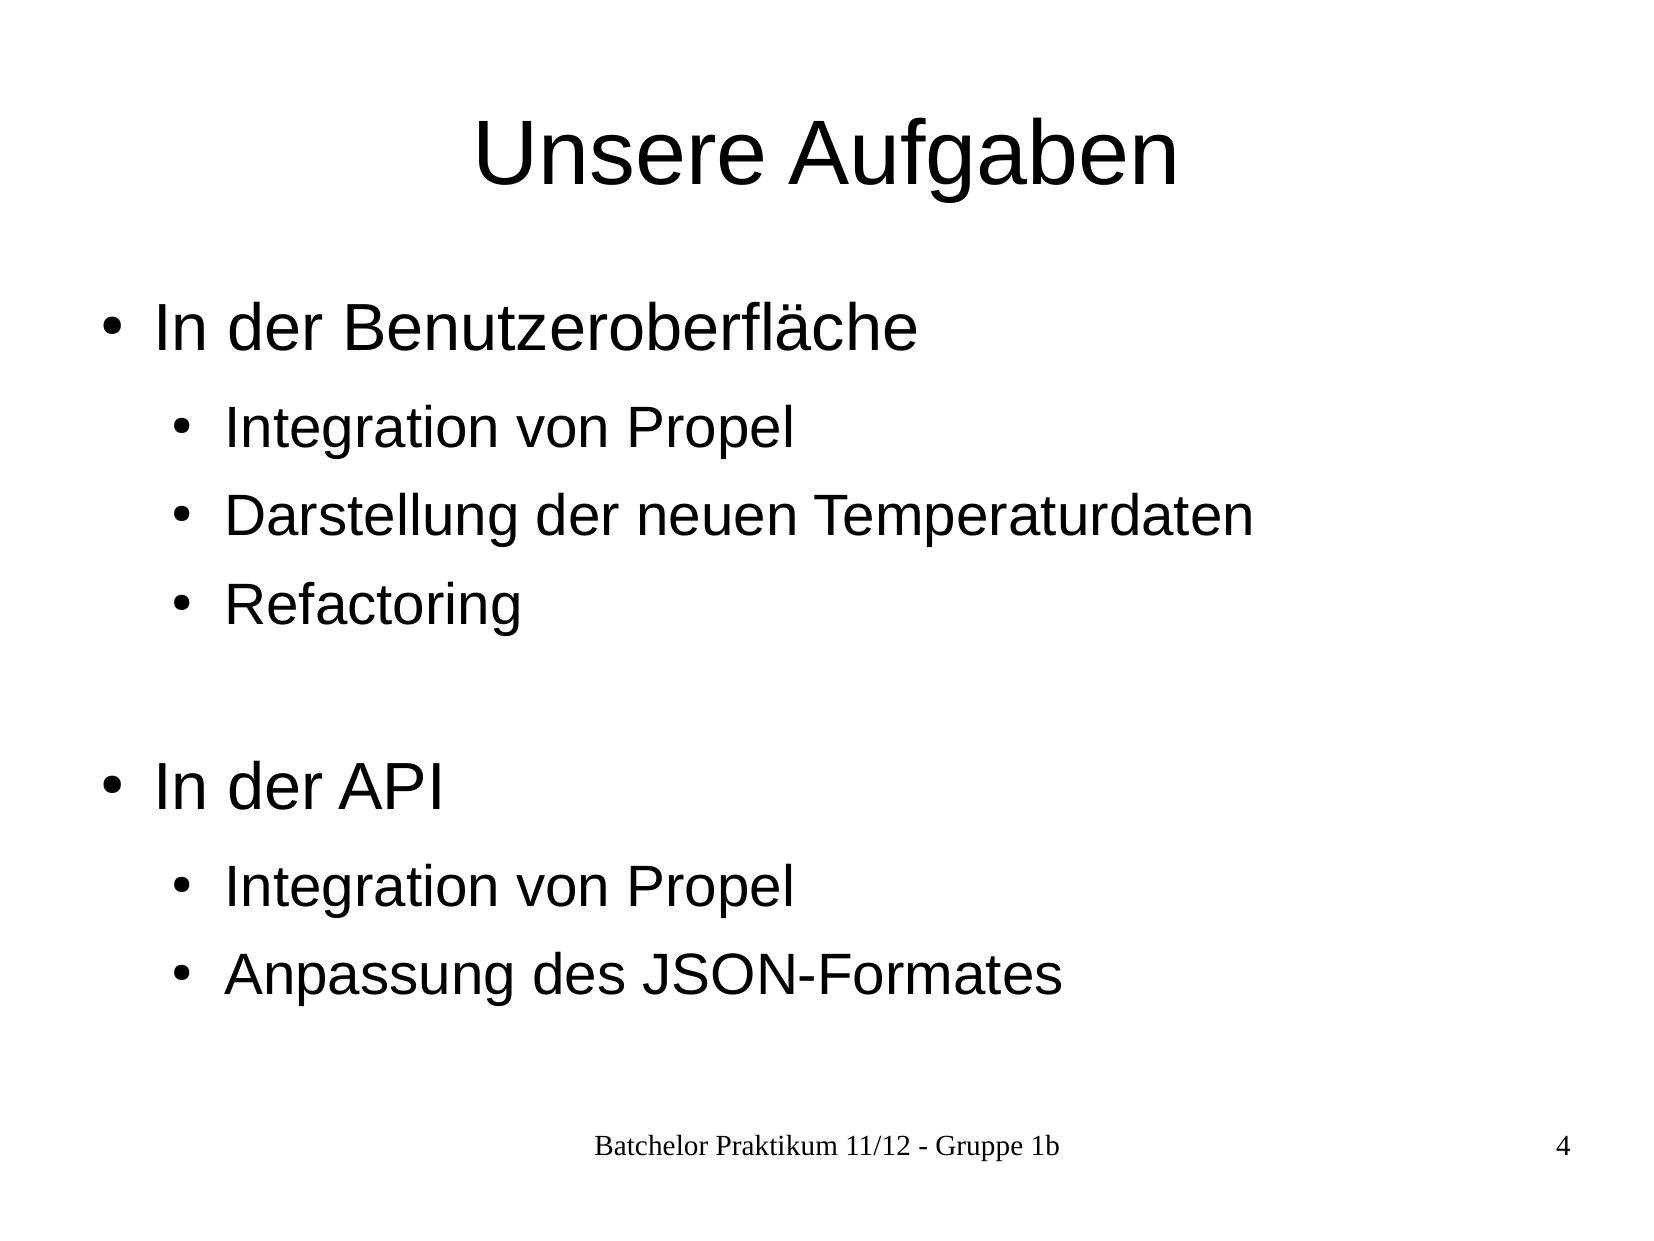

# Unsere Aufgaben
In der Benutzeroberfläche
Integration von Propel
Darstellung der neuen Temperaturdaten
Refactoring
In der API
Integration von Propel
Anpassung des JSON-Formates
Batchelor Praktikum 11/12 - Gruppe 1b
4